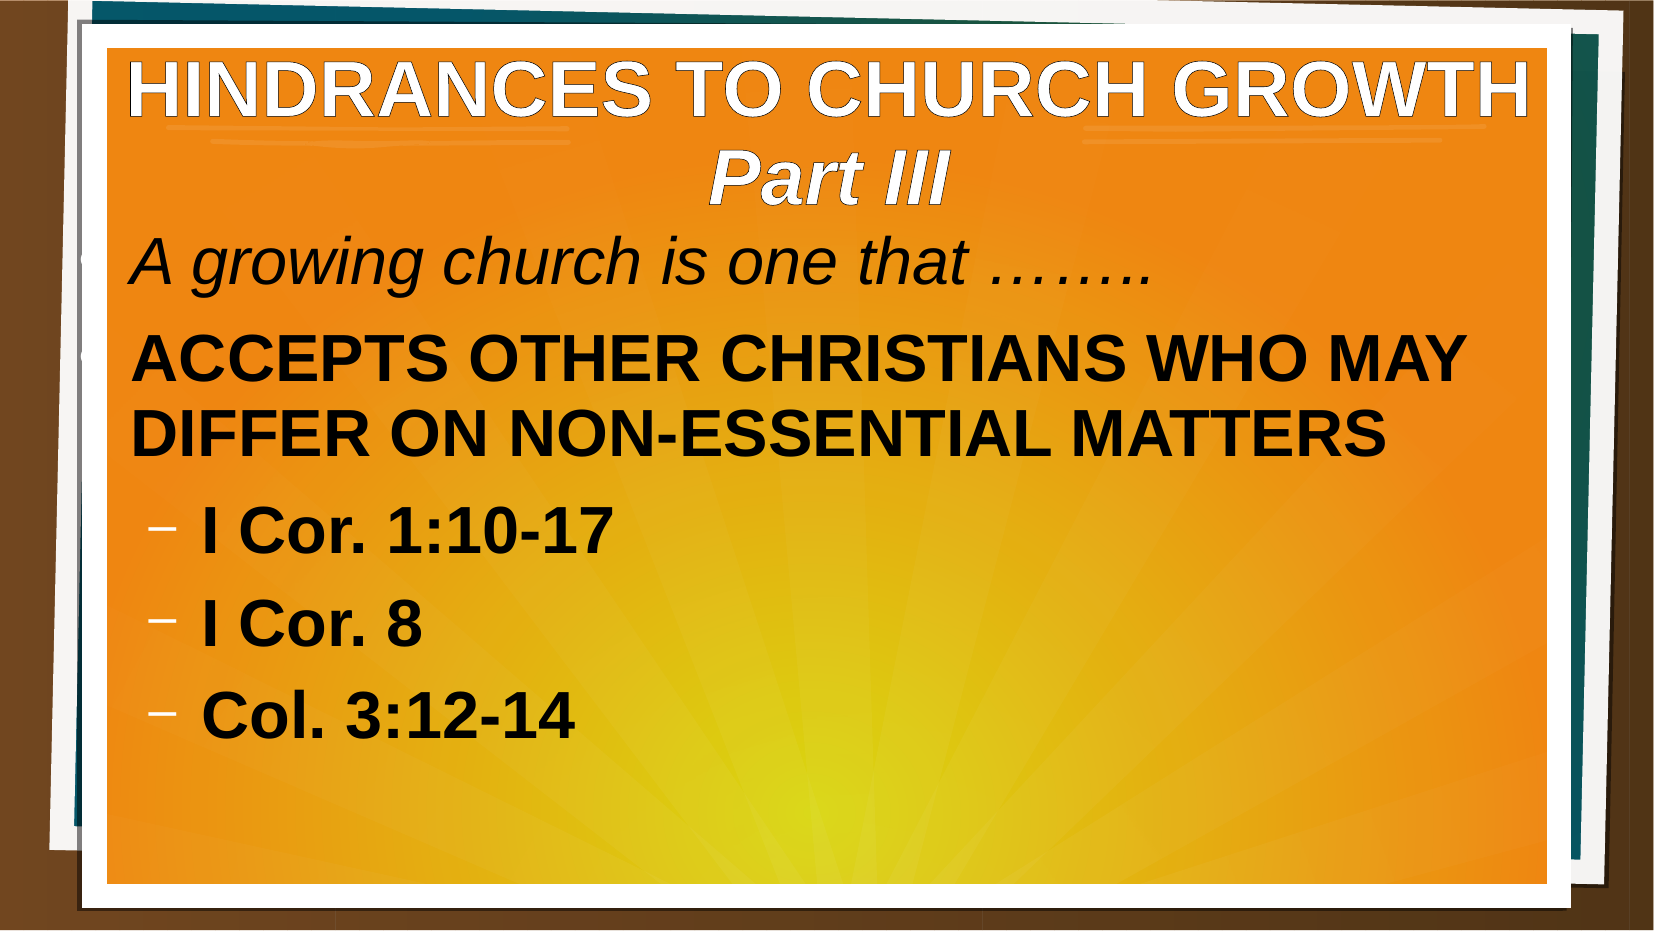

# HINDRANCES TO CHURCH GROWTH Part III
A growing church is one that ……..
ACCEPTS OTHER CHRISTIANS WHO MAY DIFFER ON NON-ESSENTIAL MATTERS
I Cor. 1:10-17
I Cor. 8
Col. 3:12-14